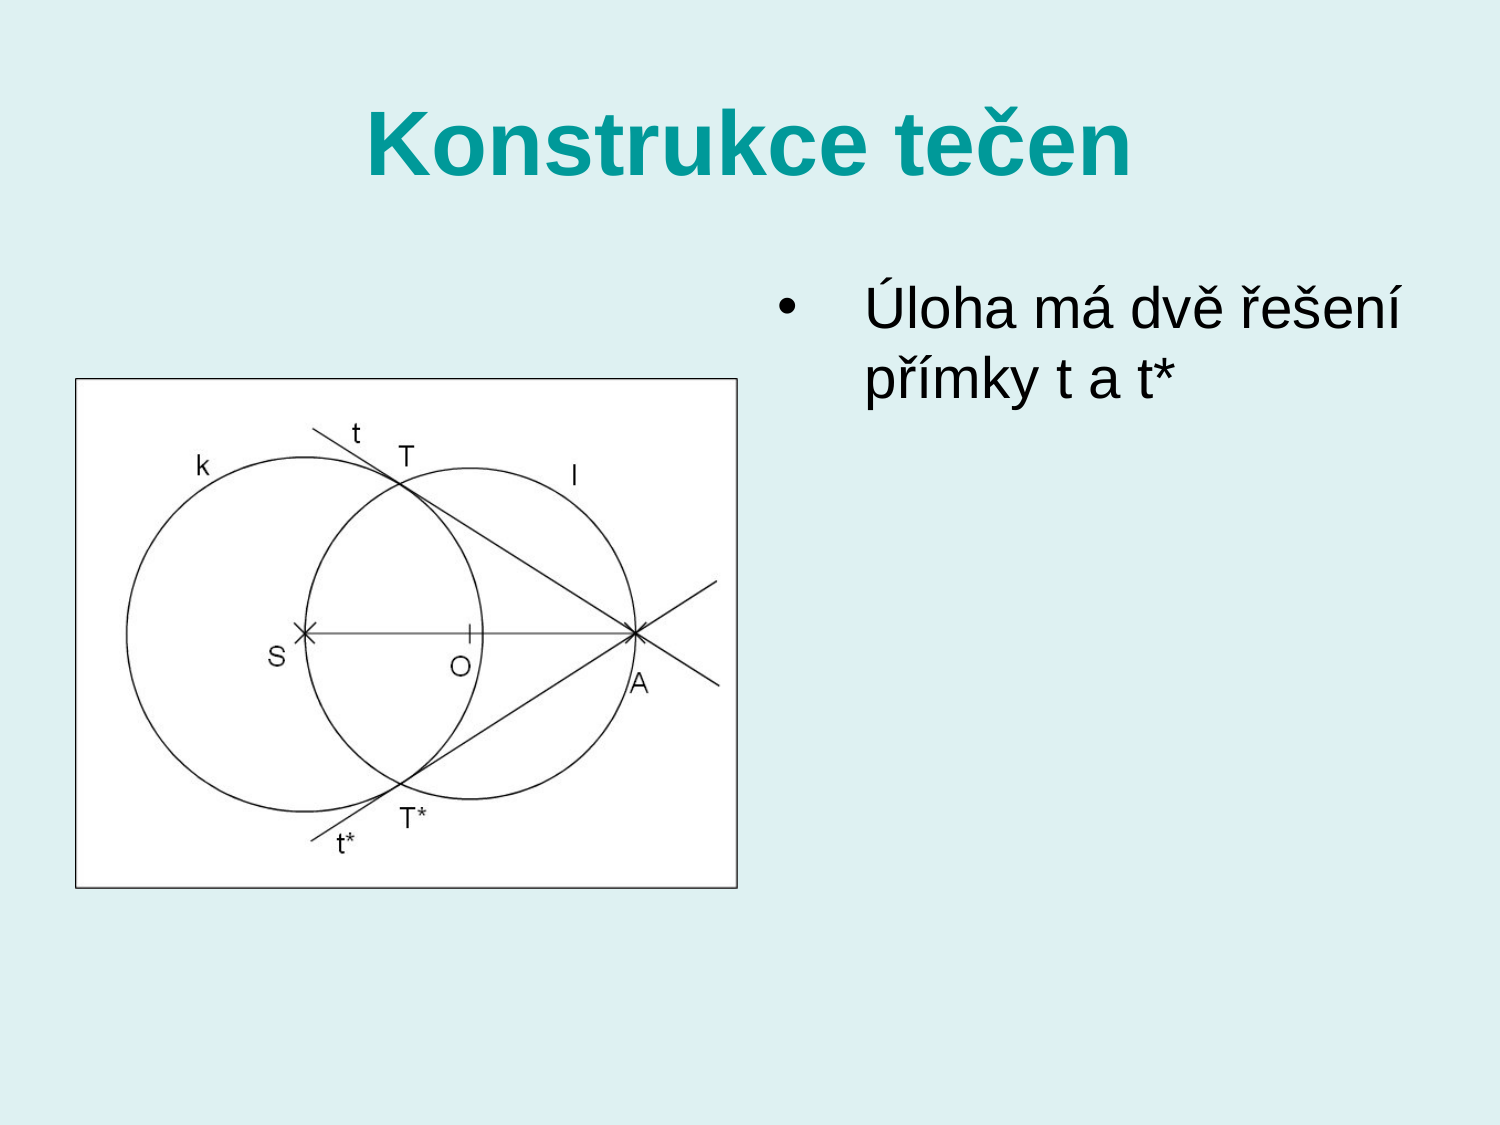

# Konstrukce tečen
Úloha má dvě řešení přímky t a t*